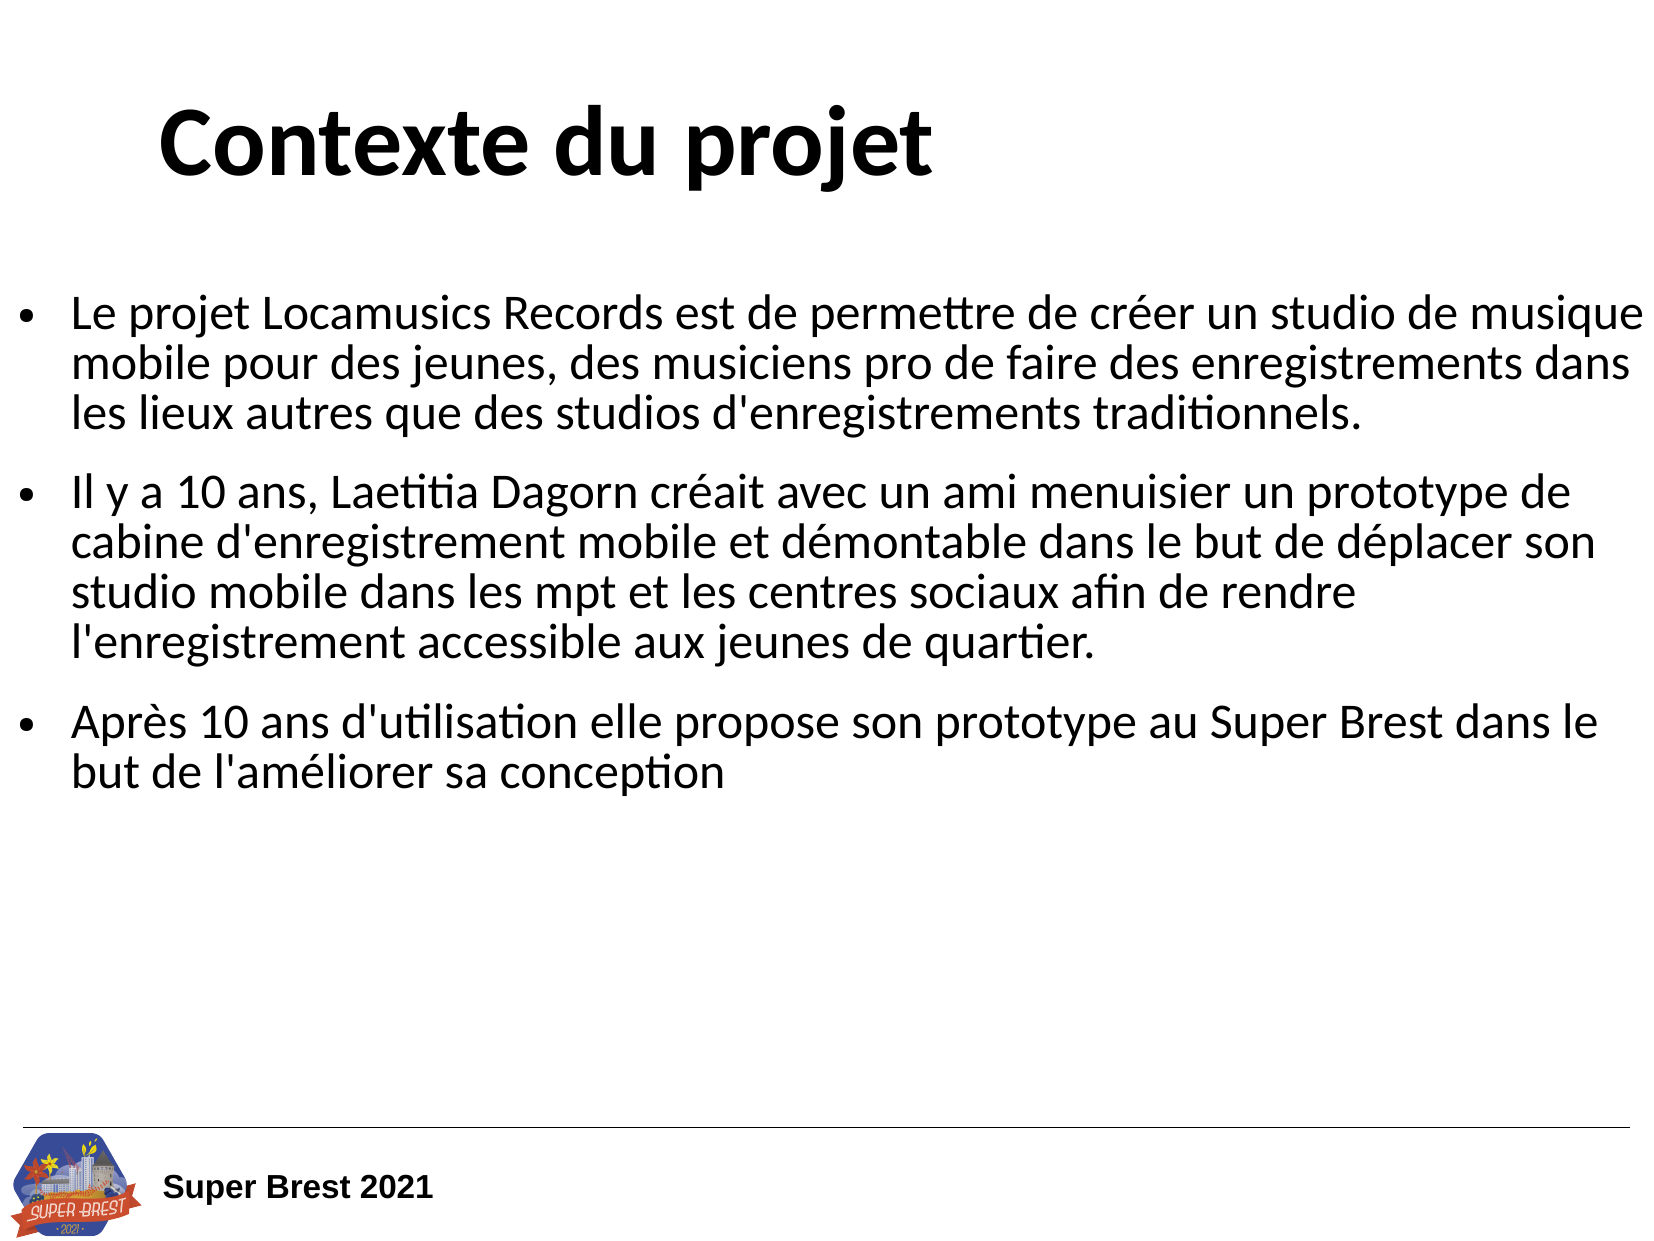

# Contexte du projet
Le projet Locamusics Records est de permettre de créer un studio de musique mobile pour des jeunes, des musiciens pro de faire des enregistrements dans les lieux autres que des studios d'enregistrements traditionnels.
Il y a 10 ans, Laetitia Dagorn créait avec un ami menuisier un prototype de cabine d'enregistrement mobile et démontable dans le but de déplacer son studio mobile dans les mpt et les centres sociaux afin de rendre l'enregistrement accessible aux jeunes de quartier.
Après 10 ans d'utilisation elle propose son prototype au Super Brest dans le but de l'améliorer sa conception
Super Brest 2021